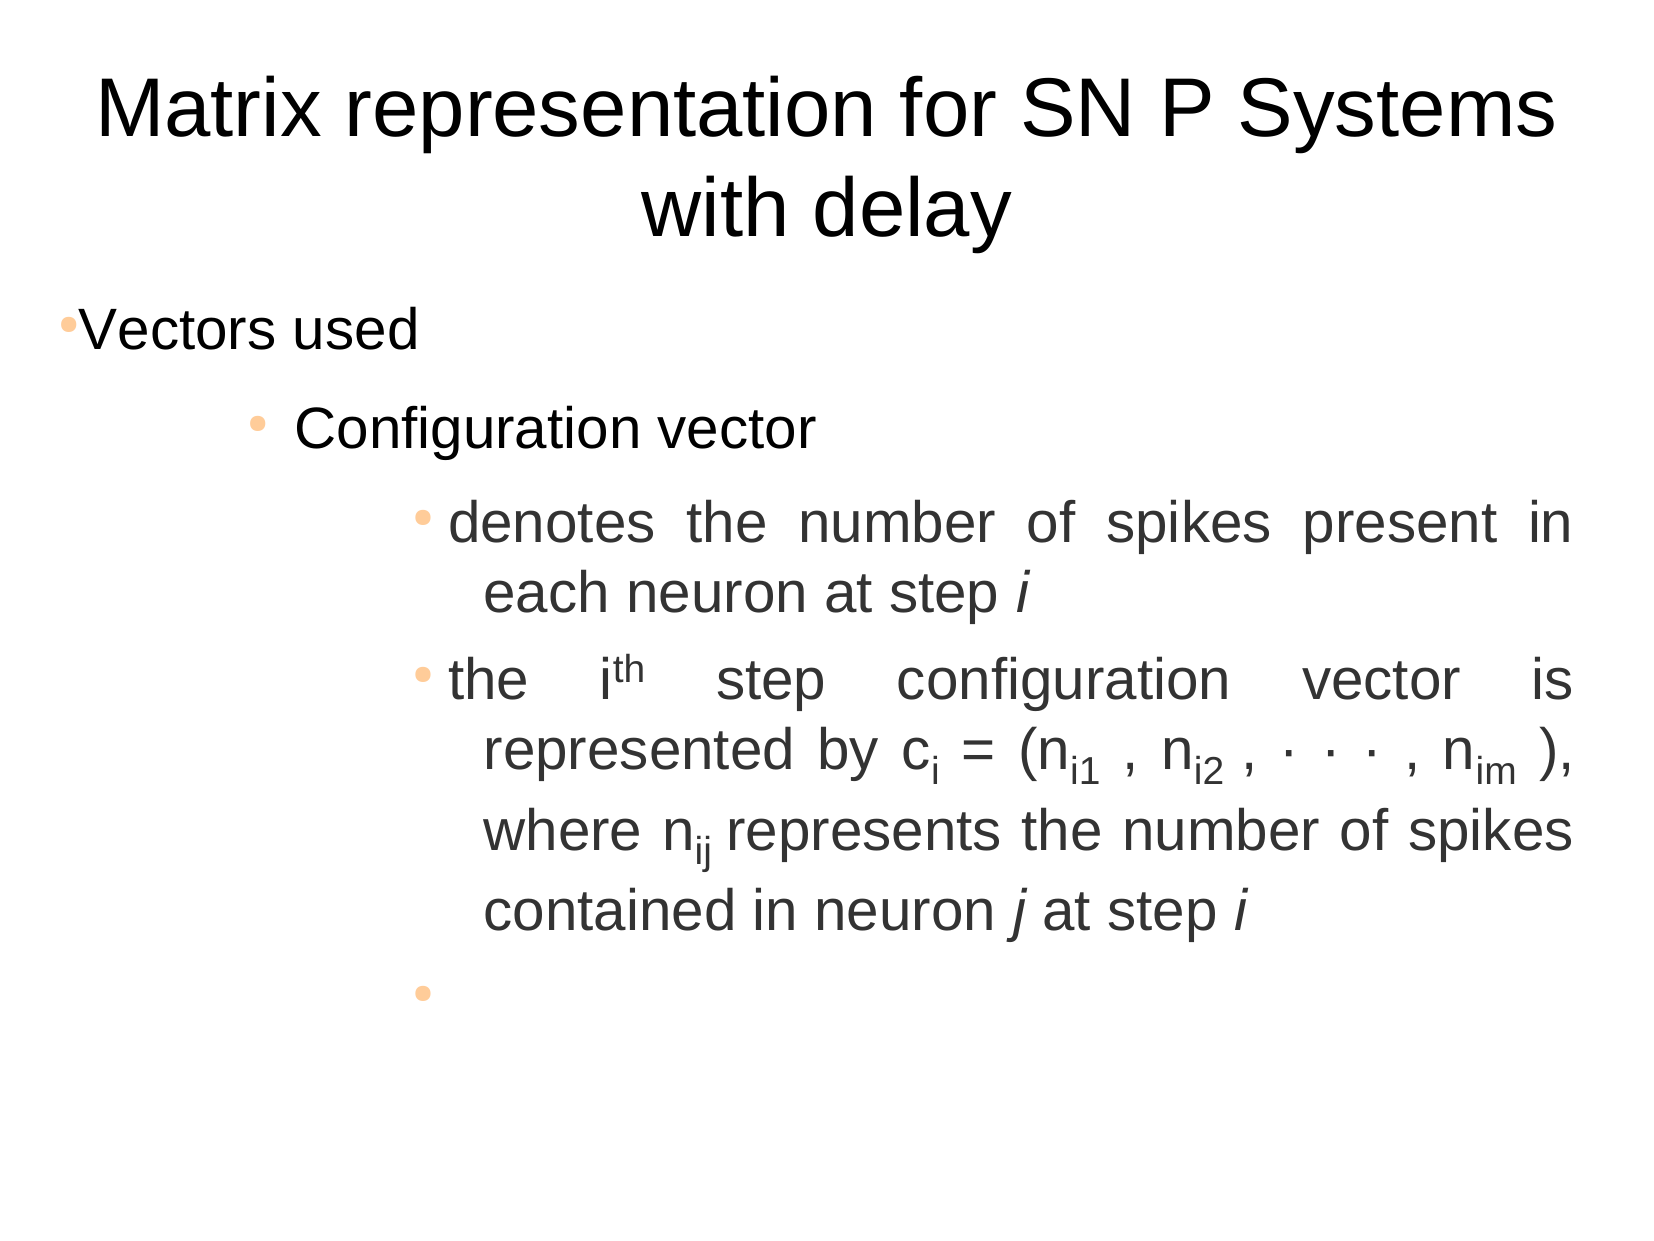

# Matrix representation for SN P Systems with delay
Vectors used
Configuration vector
denotes the number of spikes present in each neuron at step i
the ith step configuration vector is represented by ci = (ni1 , ni2 , · · · , nim ), where nij represents the number of spikes contained in neuron j at step i
10